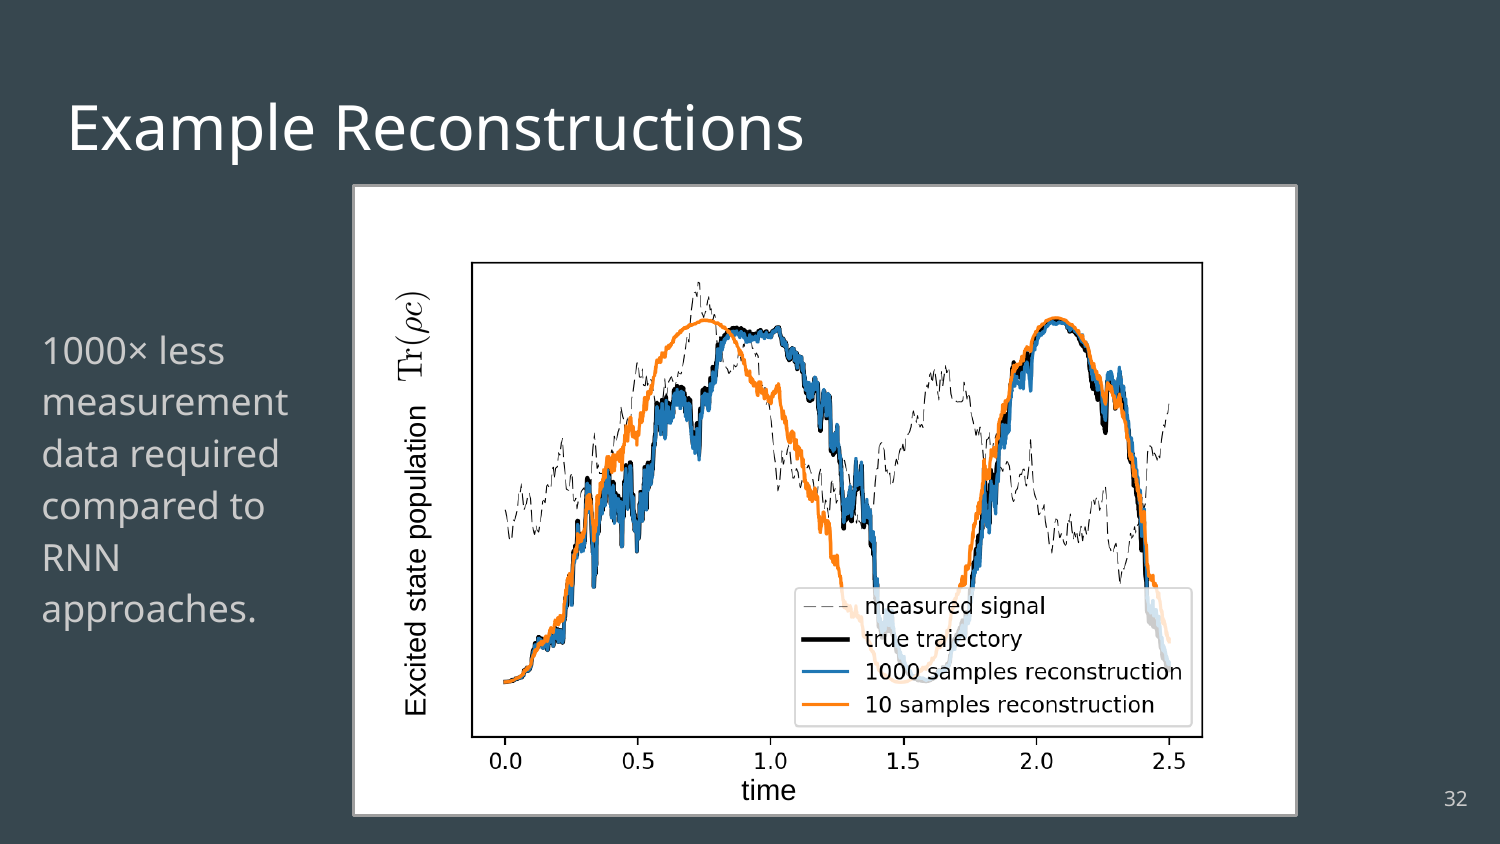

# Example Reconstructions
1000× less measurement data required compared to RNN approaches.
Excited state population
time